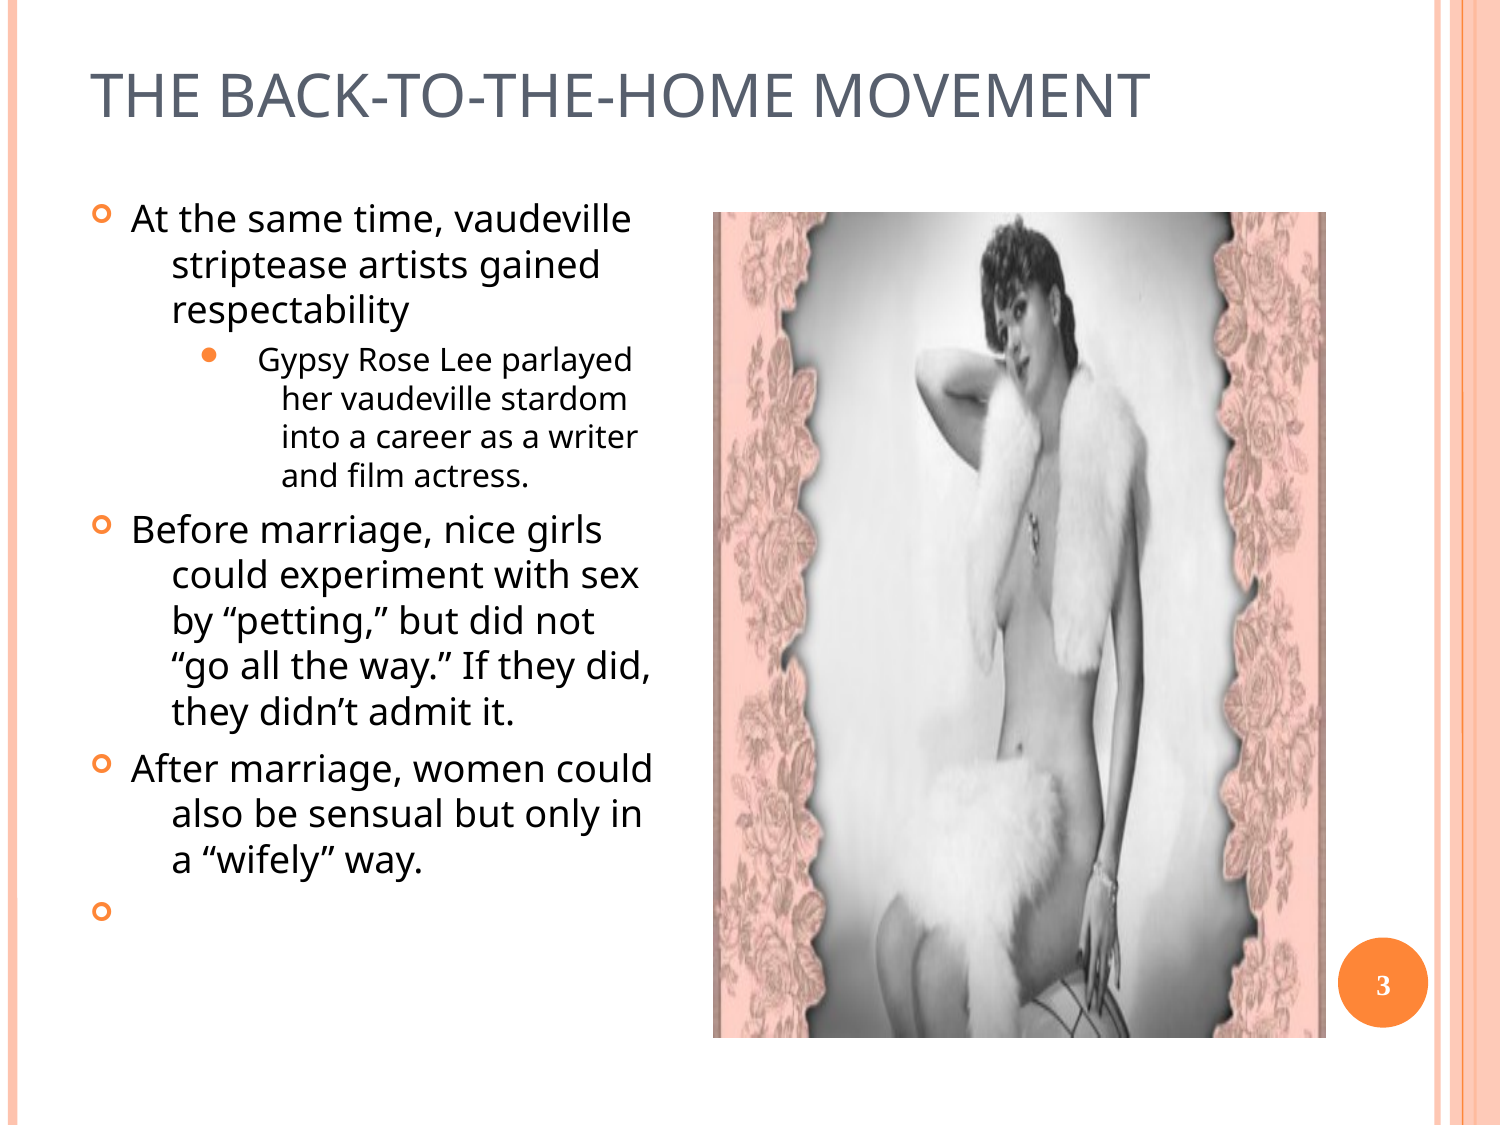

# The Back-to-the-Home Movement
At the same time, vaudeville striptease artists gained respectability
 Gypsy Rose Lee parlayed her vaudeville stardom into a career as a writer and film actress.
Before marriage, nice girls could experiment with sex by “petting,” but did not “go all the way.” If they did, they didn’t admit it.
After marriage, women could also be sensual but only in a “wifely” way.
3